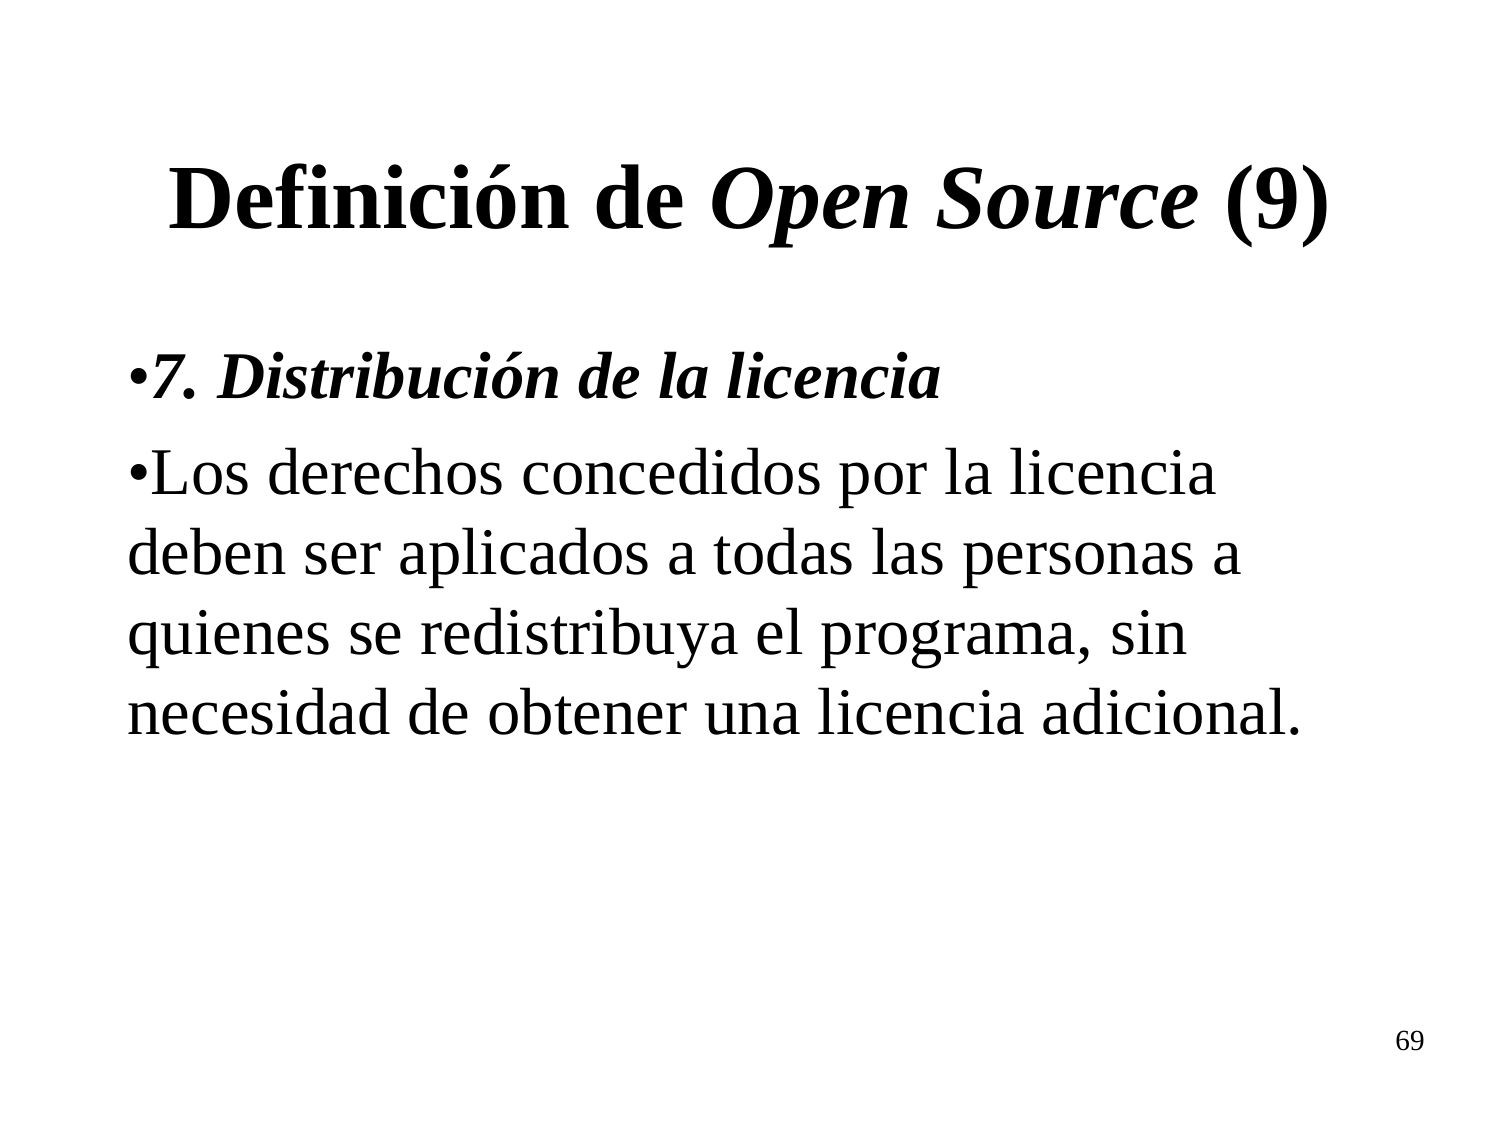

# Definición de Open Source (9)
7. Distribución de la licencia
Los derechos concedidos por la licencia deben ser aplicados a todas las personas a quienes se redistribuya el programa, sin necesidad de obtener una licencia adicional.
69